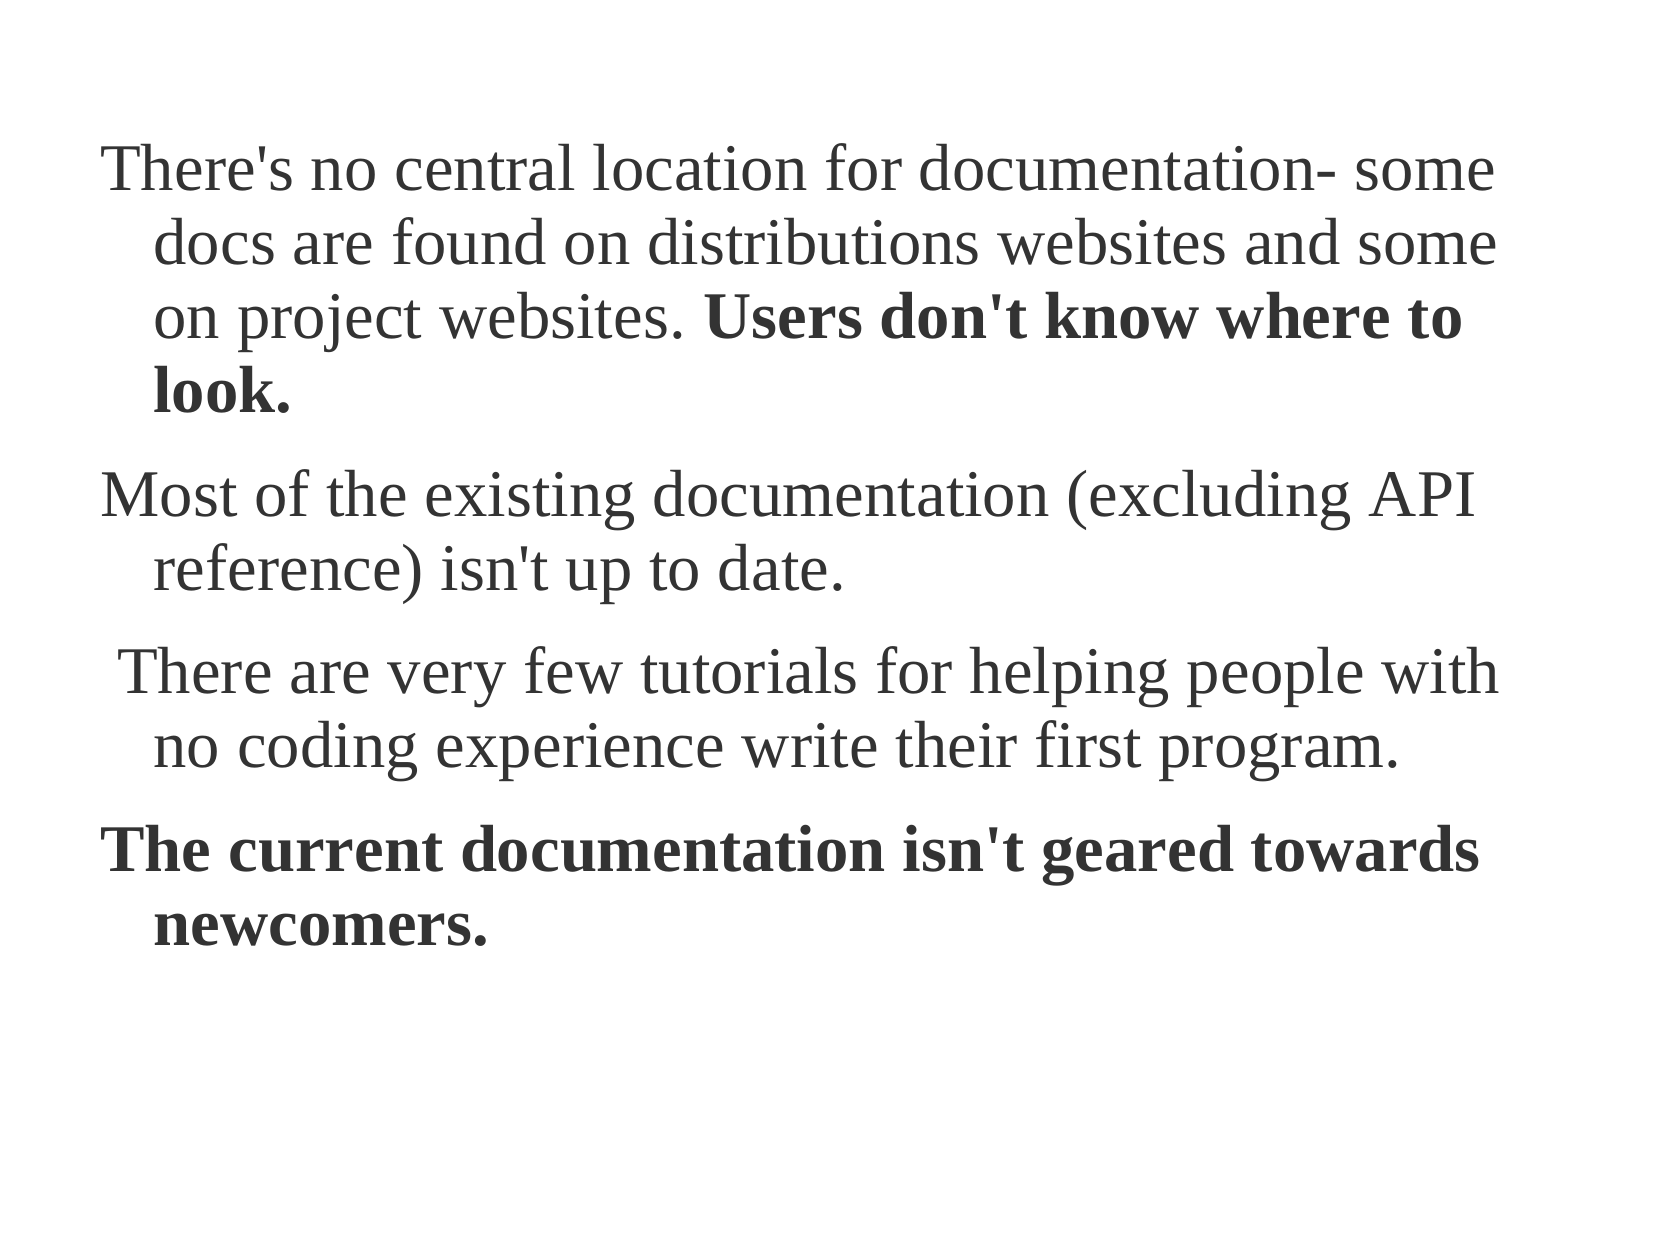

# There's no central location for documentation- some docs are found on distributions websites and some on project websites. Users don't know where to look.
Most of the existing documentation (excluding API reference) isn't up to date.
 There are very few tutorials for helping people with no coding experience write their first program.
The current documentation isn't geared towards newcomers.